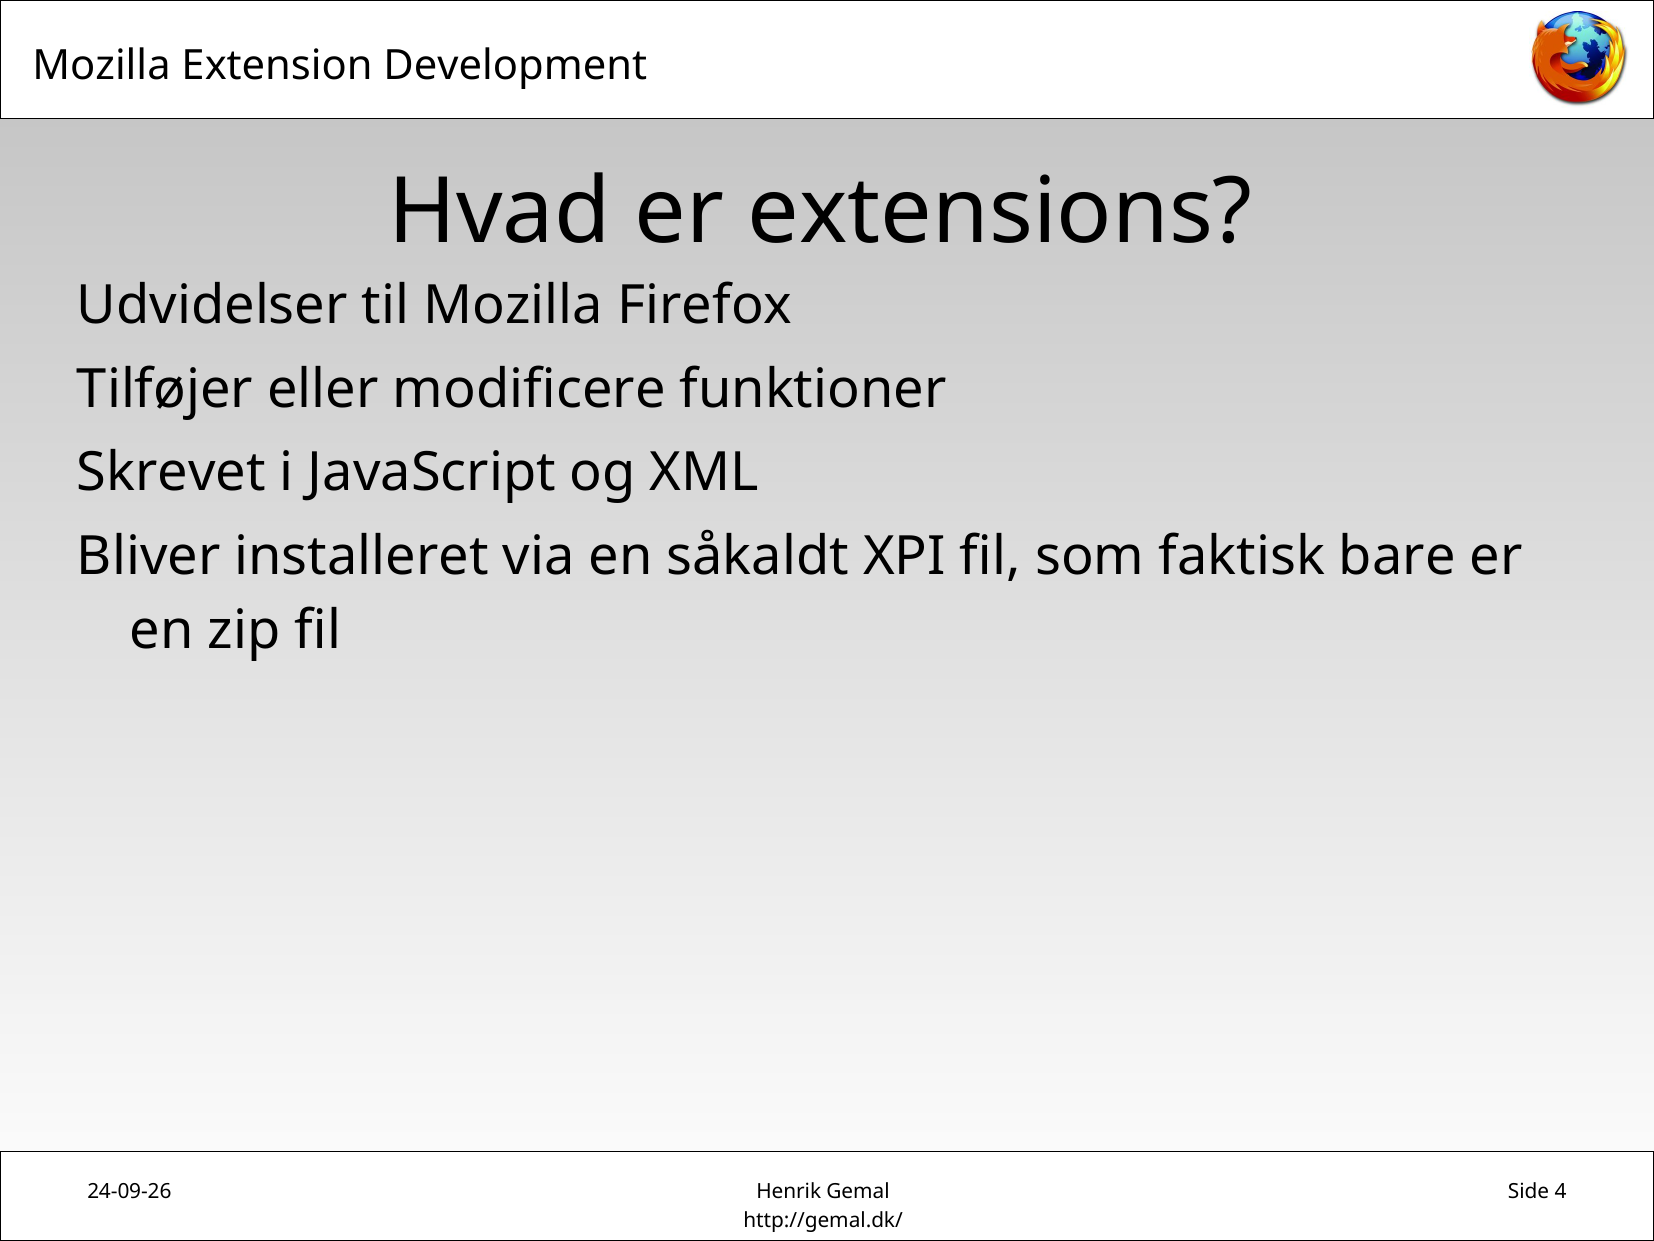

# Hvad er extensions?
Udvidelser til Mozilla Firefox
Tilføjer eller modificere funktioner
Skrevet i JavaScript og XML
Bliver installeret via en såkaldt XPI fil, som faktisk bare er en zip fil
4